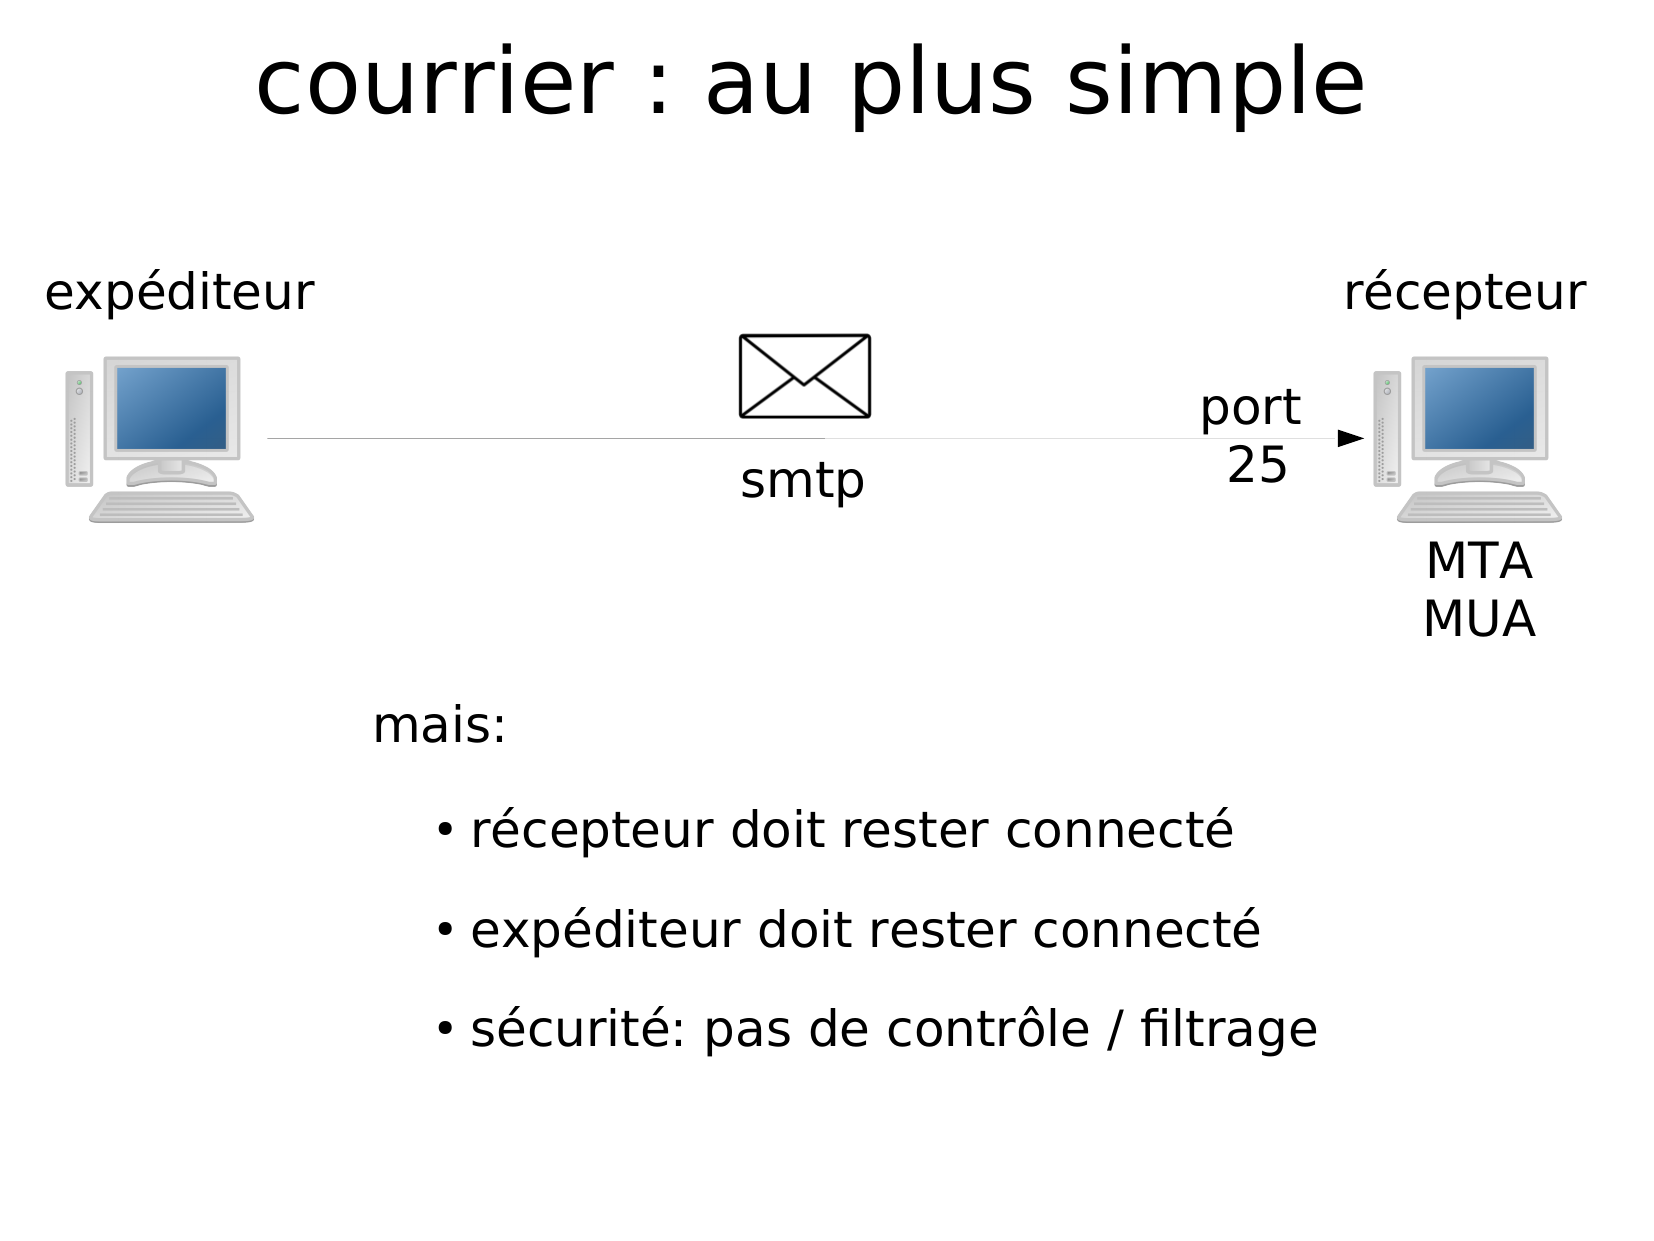

# courrier : au plus simple
expéditeur
récepteur
port
25
smtp
MTA
MUA
mais:
 récepteur doit rester connecté
 expéditeur doit rester connecté
 sécurité: pas de contrôle / filtrage